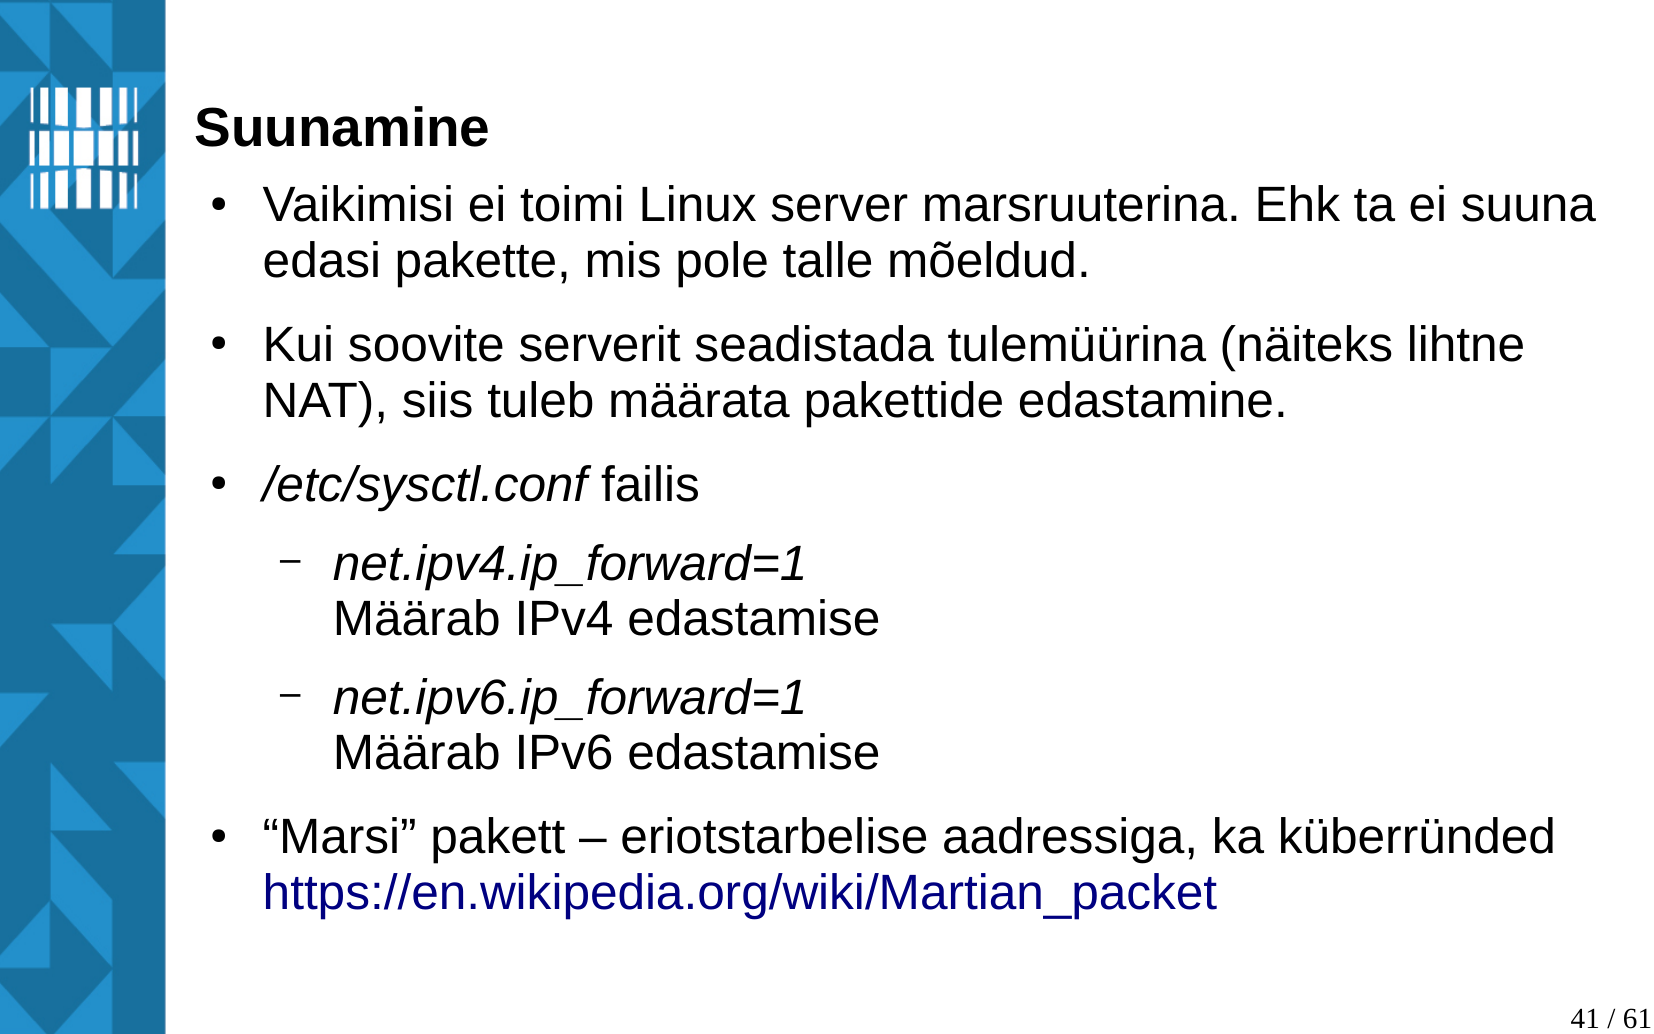

# Suunamine
Vaikimisi ei toimi Linux server marsruuterina. Ehk ta ei suuna edasi pakette, mis pole talle mõeldud.
Kui soovite serverit seadistada tulemüürina (näiteks lihtne NAT), siis tuleb määrata pakettide edastamine.
/etc/sysctl.conf failis
net.ipv4.ip_forward=1
Määrab IPv4 edastamise
net.ipv6.ip_forward=1
Määrab IPv6 edastamise
“Marsi” pakett – eriotstarbelise aadressiga, ka küberründed https://en.wikipedia.org/wiki/Martian_packet
41